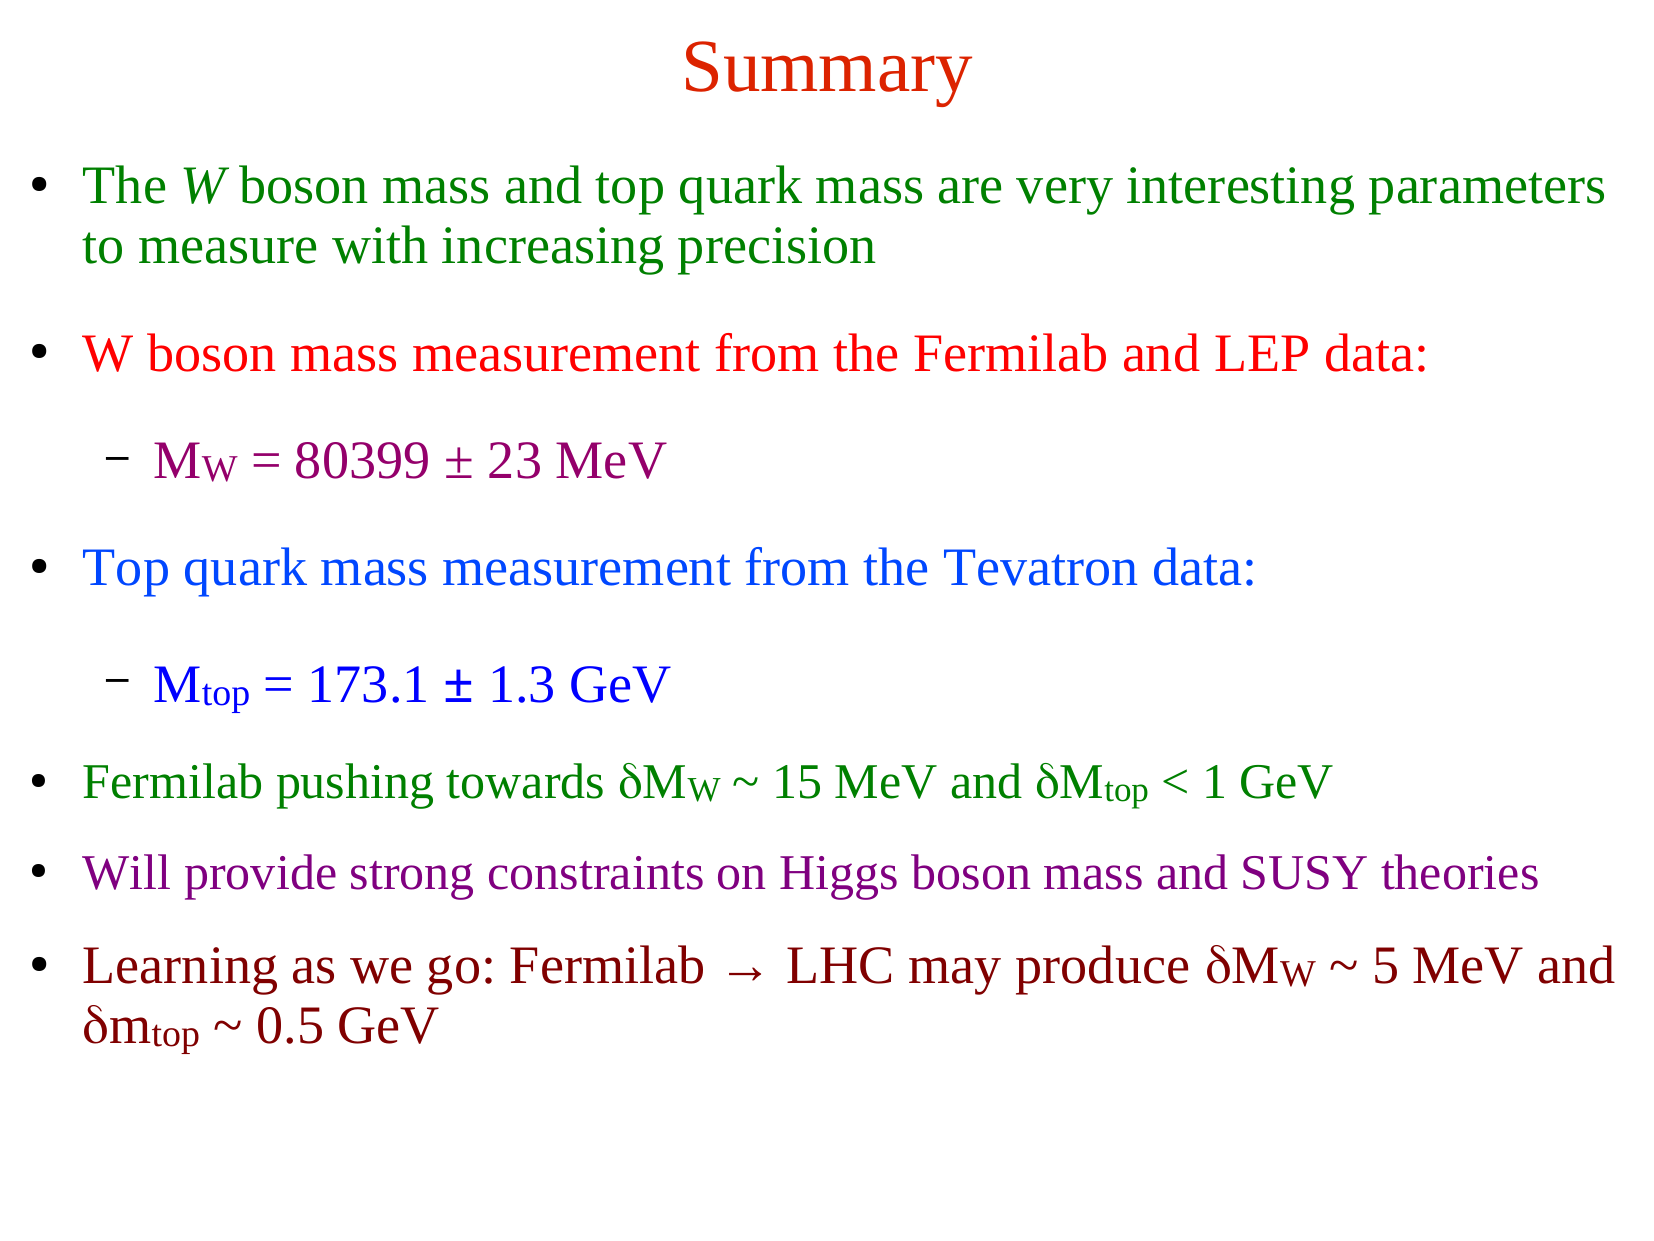

# Summary
The W boson mass and top quark mass are very interesting parameters to measure with increasing precision
W boson mass measurement from the Fermilab and LEP data:
MW = 80399 ± 23 MeV
Top quark mass measurement from the Tevatron data:
Mtop = 173.1 ± 1.3 GeV
Fermilab pushing towards δMW ~ 15 MeV and δMtop < 1 GeV
Will provide strong constraints on Higgs boson mass and SUSY theories
Learning as we go: Fermilab → LHC may produce δMW ~ 5 MeV and δmtop ~ 0.5 GeV